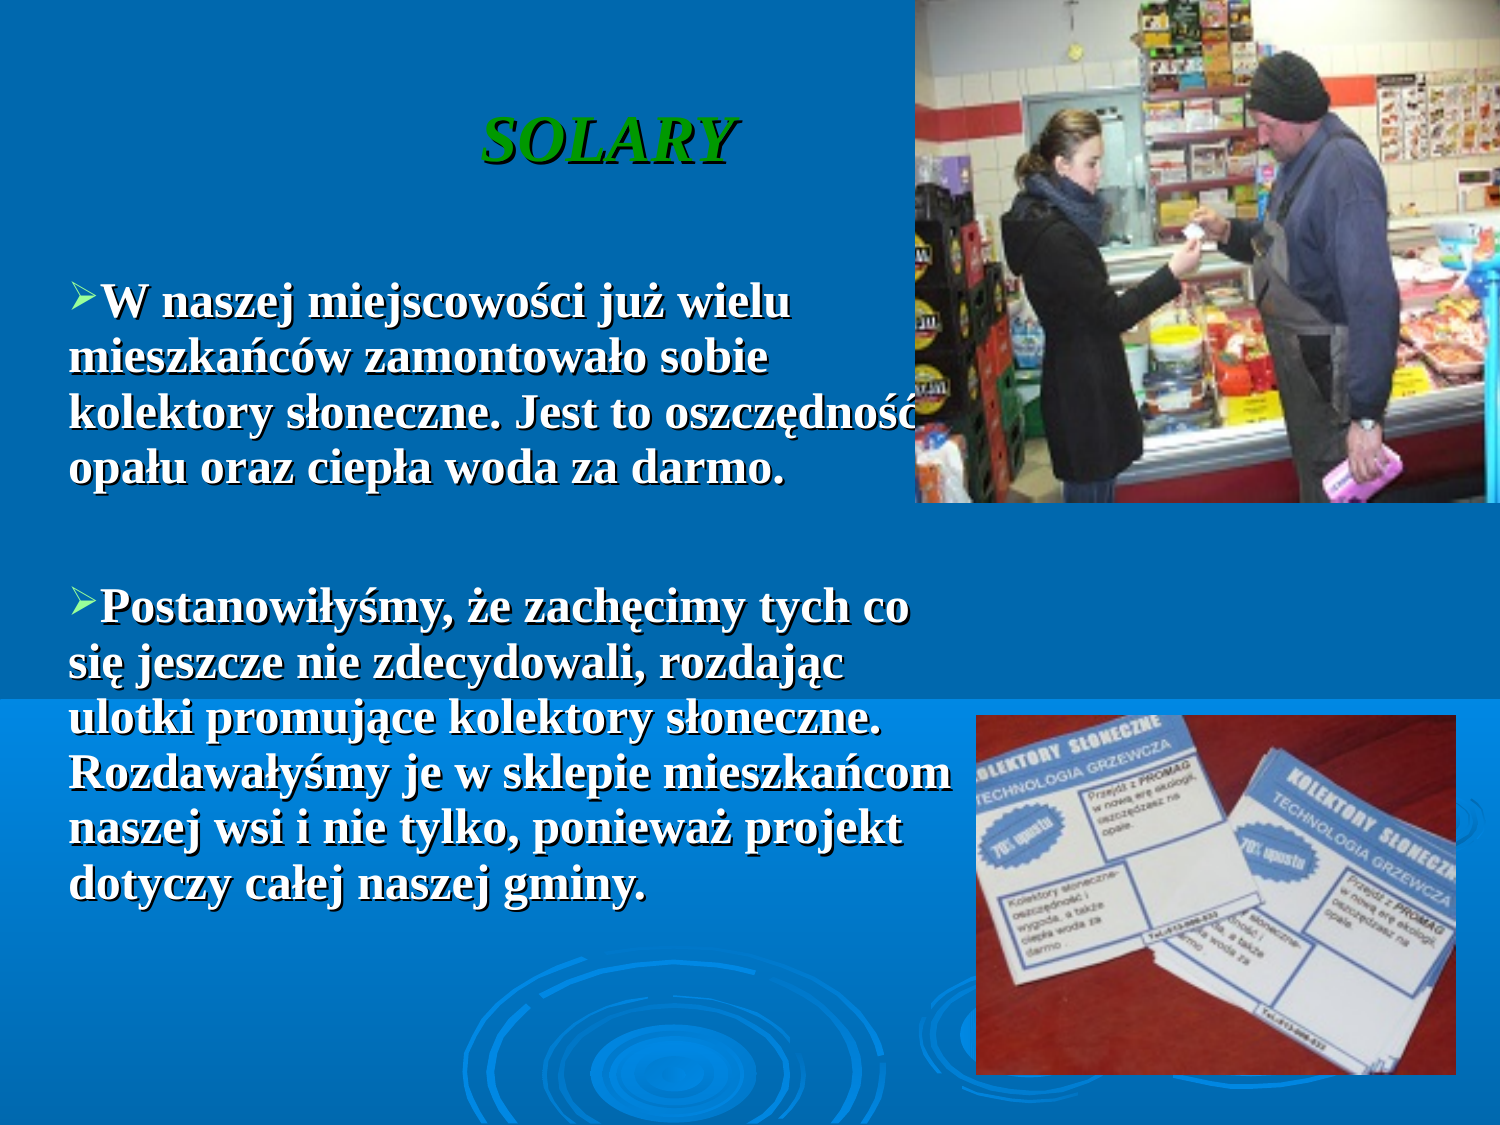

SOLARY
W naszej miejscowości już wielu mieszkańców zamontowało sobie kolektory słoneczne. Jest to oszczędność opału oraz ciepła woda za darmo.
Postanowiłyśmy, że zachęcimy tych co się jeszcze nie zdecydowali, rozdając ulotki promujące kolektory słoneczne. Rozdawałyśmy je w sklepie mieszkańcom naszej wsi i nie tylko, ponieważ projekt dotyczy całej naszej gminy.